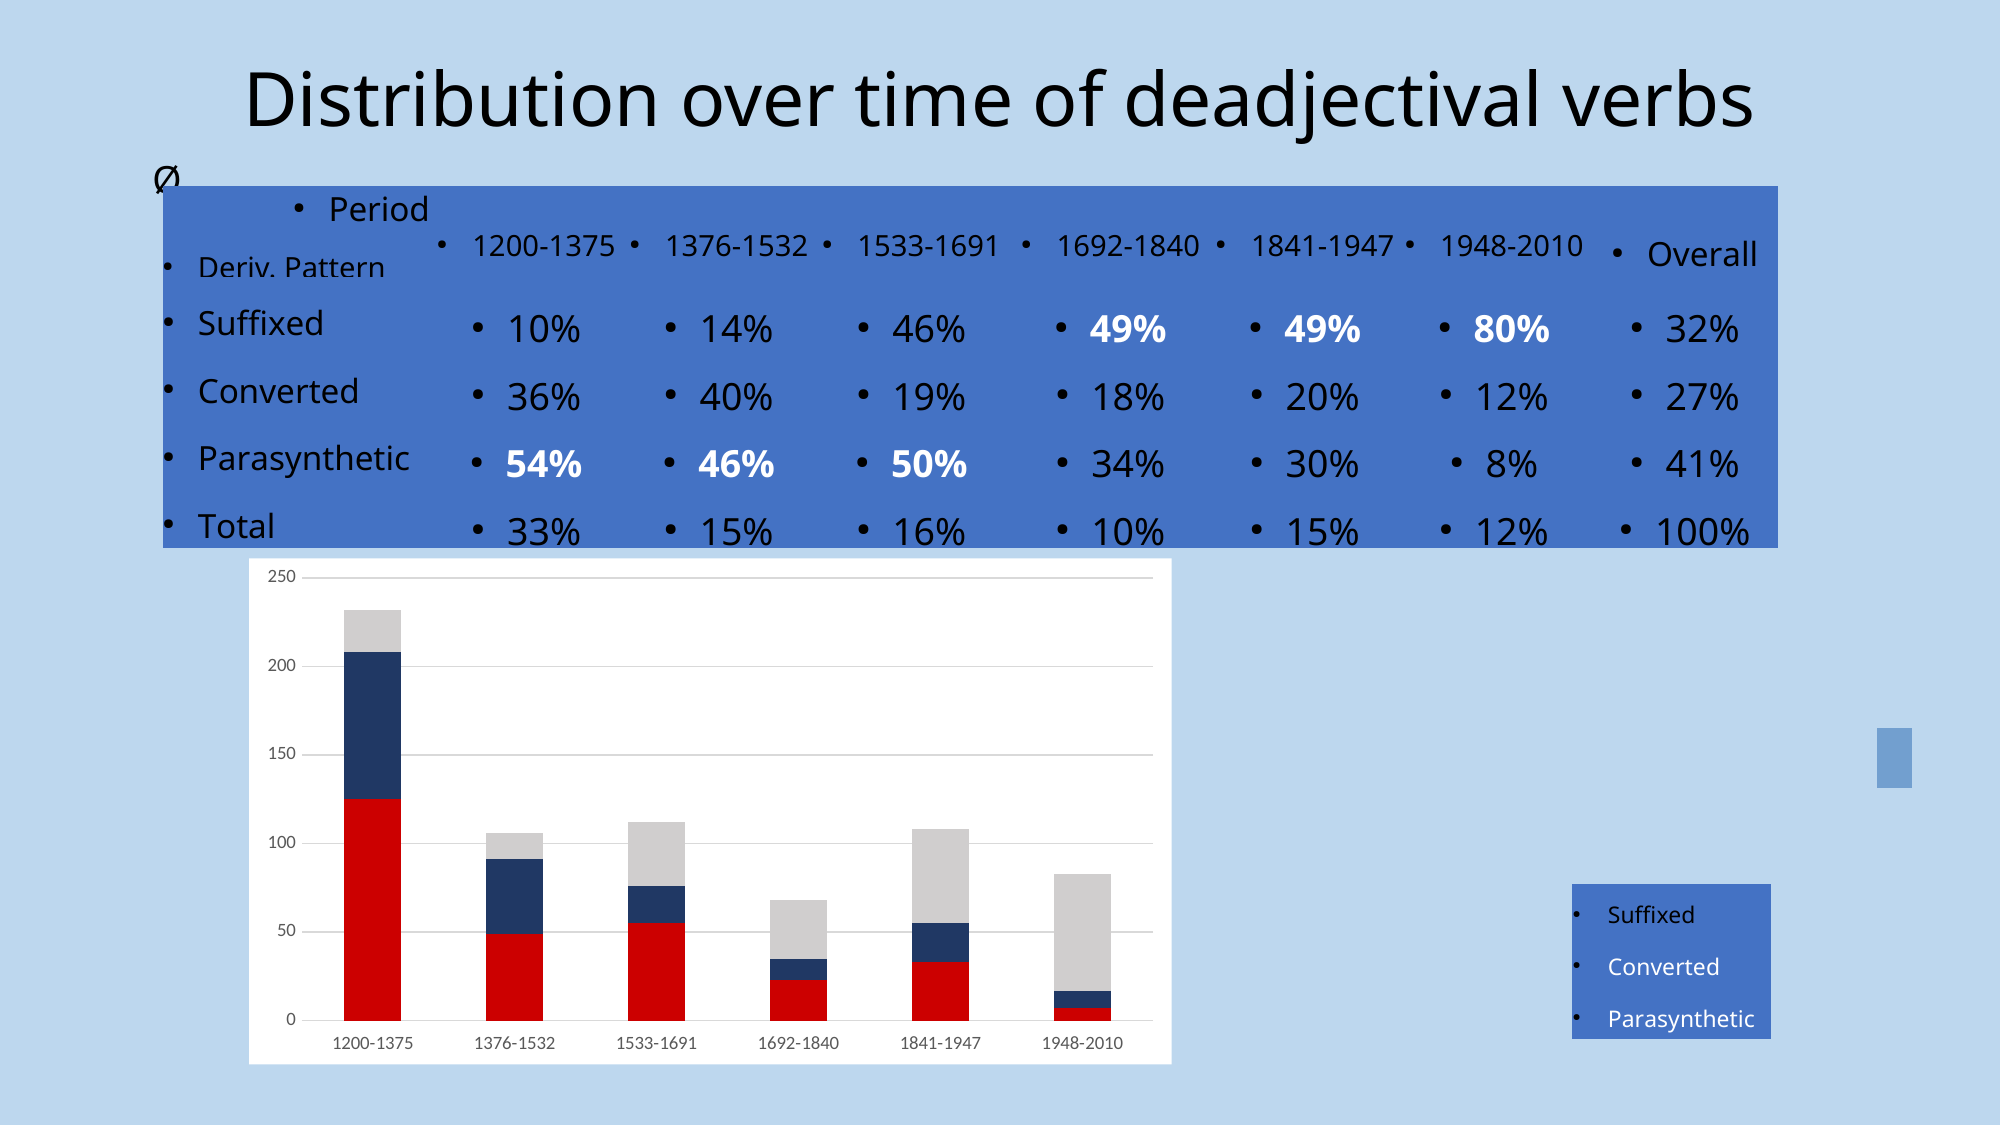

Distribution over time of deadjectival verbs
| Period Deriv. Pattern | 1200-1375 | 1376-1532 | 1533-1691 | 1692-1840 | 1841-1947 | 1948-2010 | Overall |
| --- | --- | --- | --- | --- | --- | --- | --- |
| Suffixed | 10% | 14% | 46% | 49% | 49% | 80% | 32% |
| Converted | 36% | 40% | 19% | 18% | 20% | 12% | 27% |
| Parasynthetic | 54% | 46% | 50% | 34% | 30% | 8% | 41% |
| Total | 33% | 15% | 16% | 10% | 15% | 12% | 100% |
### Chart
| Category | Parasynthesis | Conversion | Suffixation |
|---|---|---|---|
| 1200-1375 | 125.0 | 83.0 | 24.0 |
| 1376-1532 | 49.0 | 42.0 | 15.0 |
| 1533-1691 | 55.0 | 21.0 | 36.0 |
| 1692-1840 | 23.0 | 12.0 | 33.0 |
| 1841-1947 | 33.0 | 22.0 | 53.0 |
| 1948-2010 | 7.0 | 10.0 | 66.0 || |
| --- |
| Suffixed |
| --- |
| Converted |
| Parasynthetic |